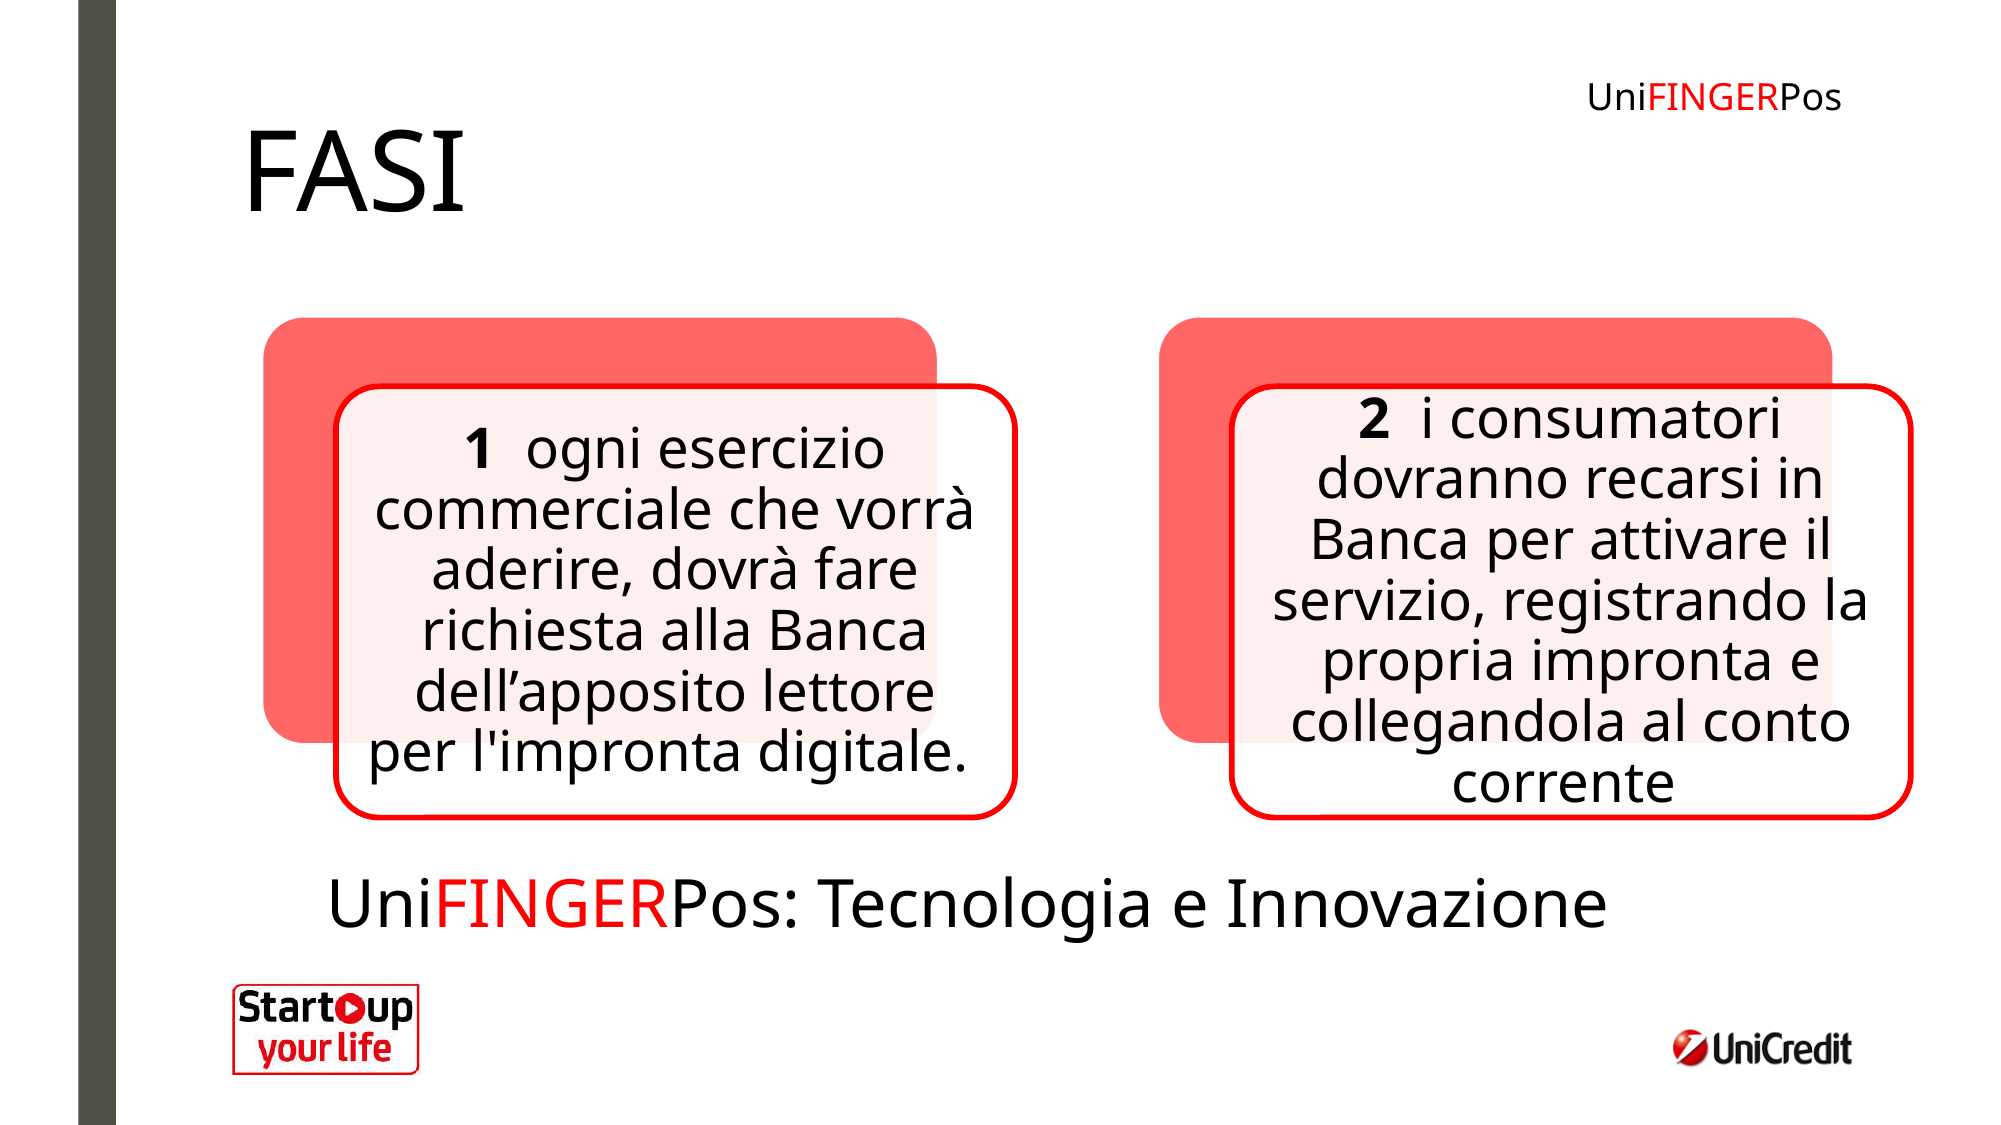

UniFINGERPos
# FASI
1  ogni esercizio commerciale che vorrà aderire, dovrà fare richiesta alla Banca dell’apposito lettore per l'impronta digitale.
2  i consumatori dovranno recarsi in Banca per attivare il servizio, registrando la propria impronta e collegandola al conto corrente
UniFINGERPos: Tecnologia e Innovazione